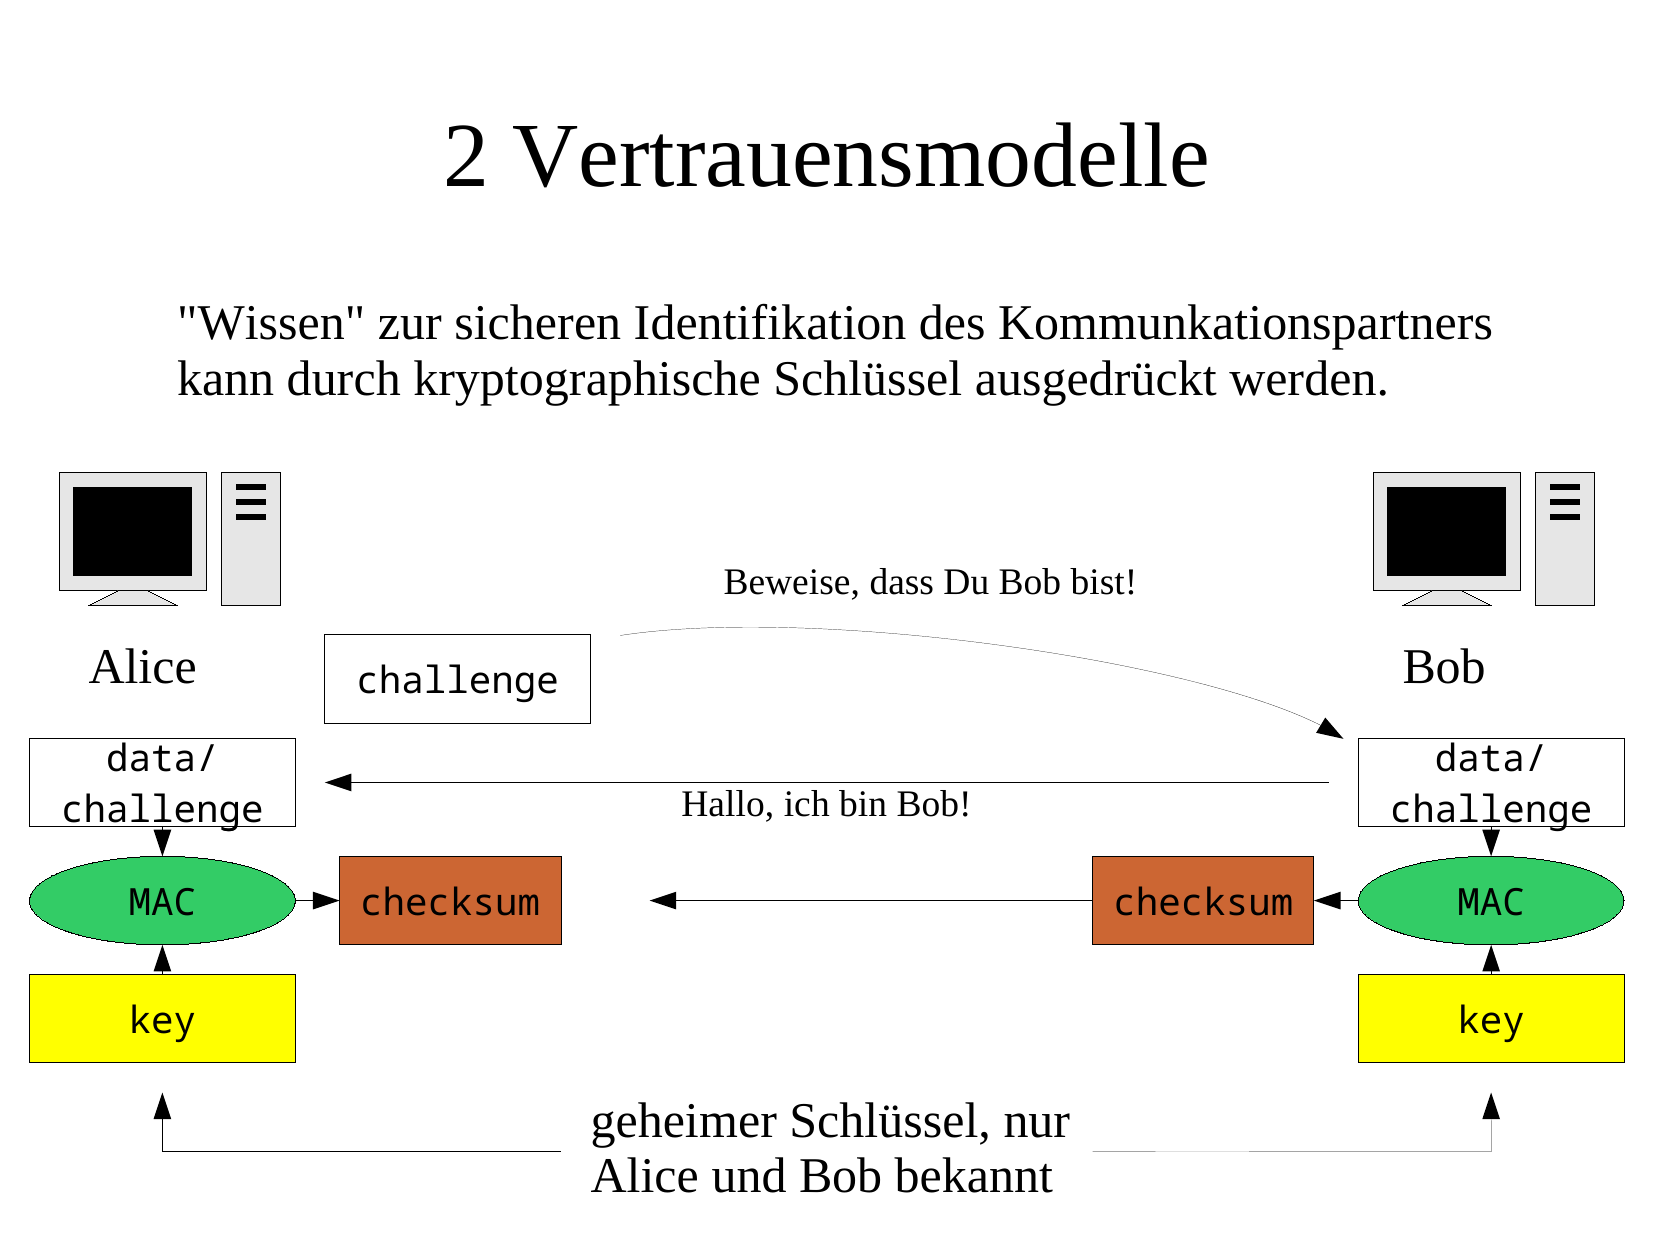

# 2 Vertrauensmodelle
"Wissen" zur sicheren Identifikation des Kommunkationspartners
kann durch kryptographische Schlüssel ausgedrückt werden.
key
Beweise, dass Du Bob bist!
challenge
Alice
Bob
data+
challenge
data/
challenge
MAC
checksum
data/
challenge
Hallo, ich bin Bob!
checksum
MAC
key
key
geheimer Schlüssel, nur
Alice und Bob bekannt
master
key
restricted
key